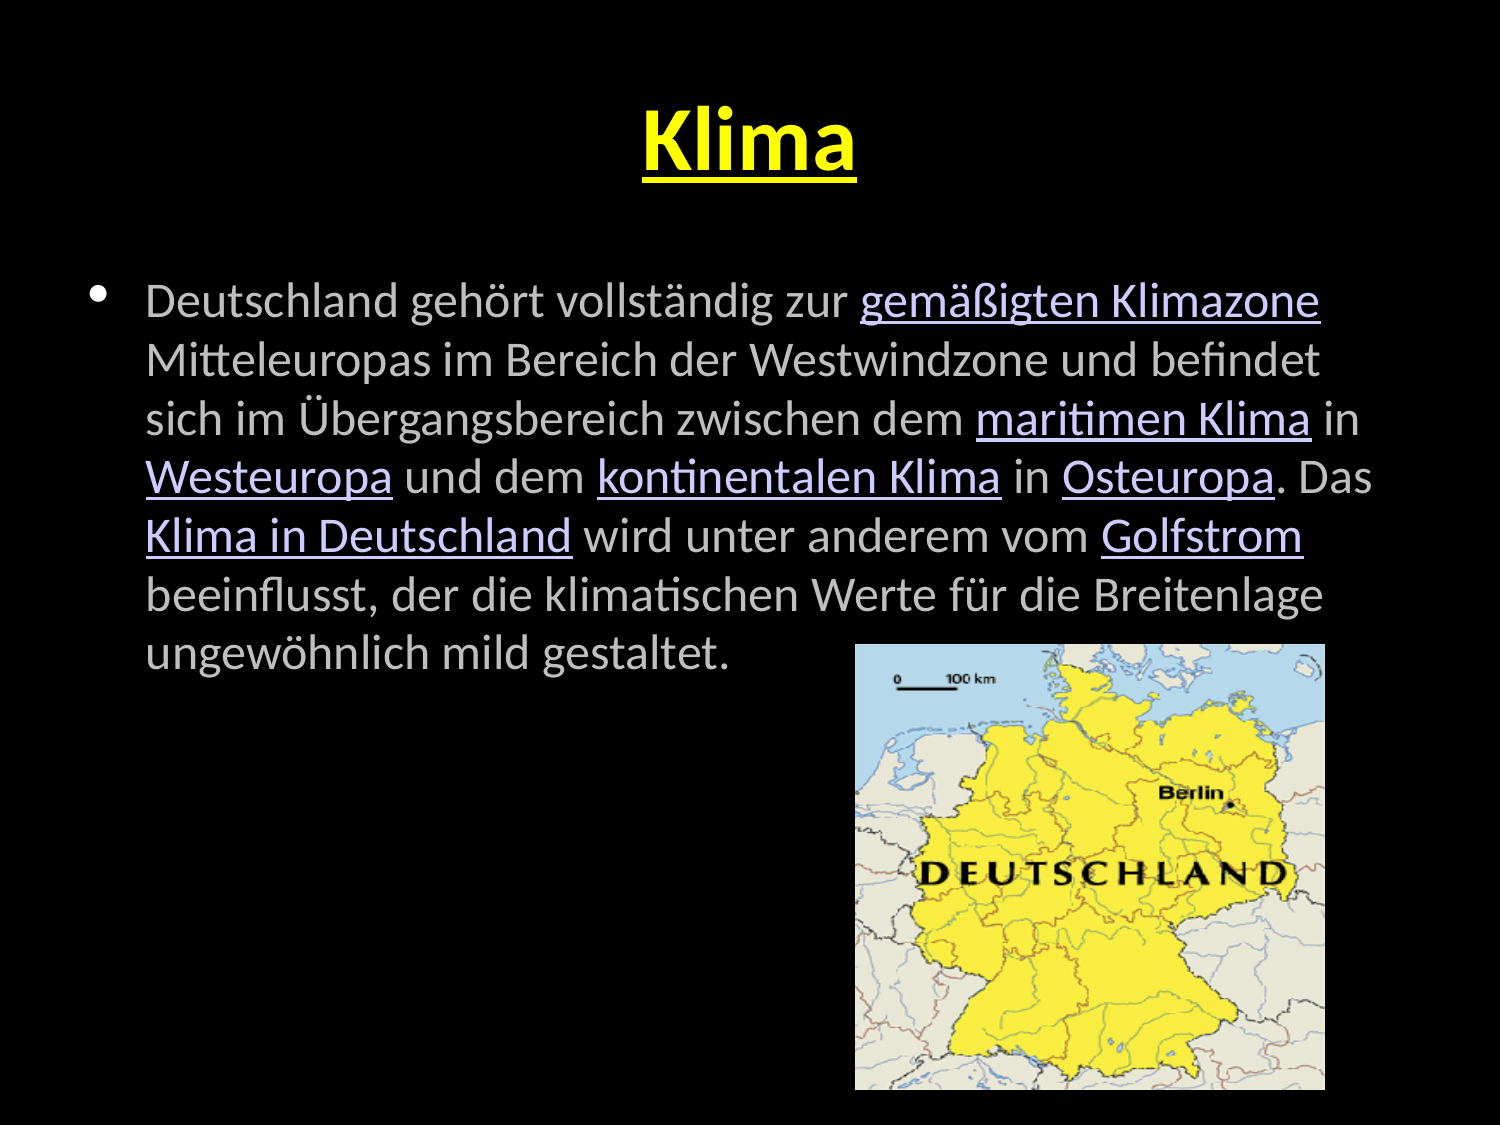

# Klima
Deutschland gehört vollständig zur gemäßigten Klimazone Mitteleuropas im Bereich der Westwindzone und befindet sich im Übergangsbereich zwischen dem maritimen Klima in Westeuropa und dem kontinentalen Klima in Osteuropa. Das Klima in Deutschland wird unter anderem vom Golfstrom beeinflusst, der die klimatischen Werte für die Breitenlage ungewöhnlich mild gestaltet.